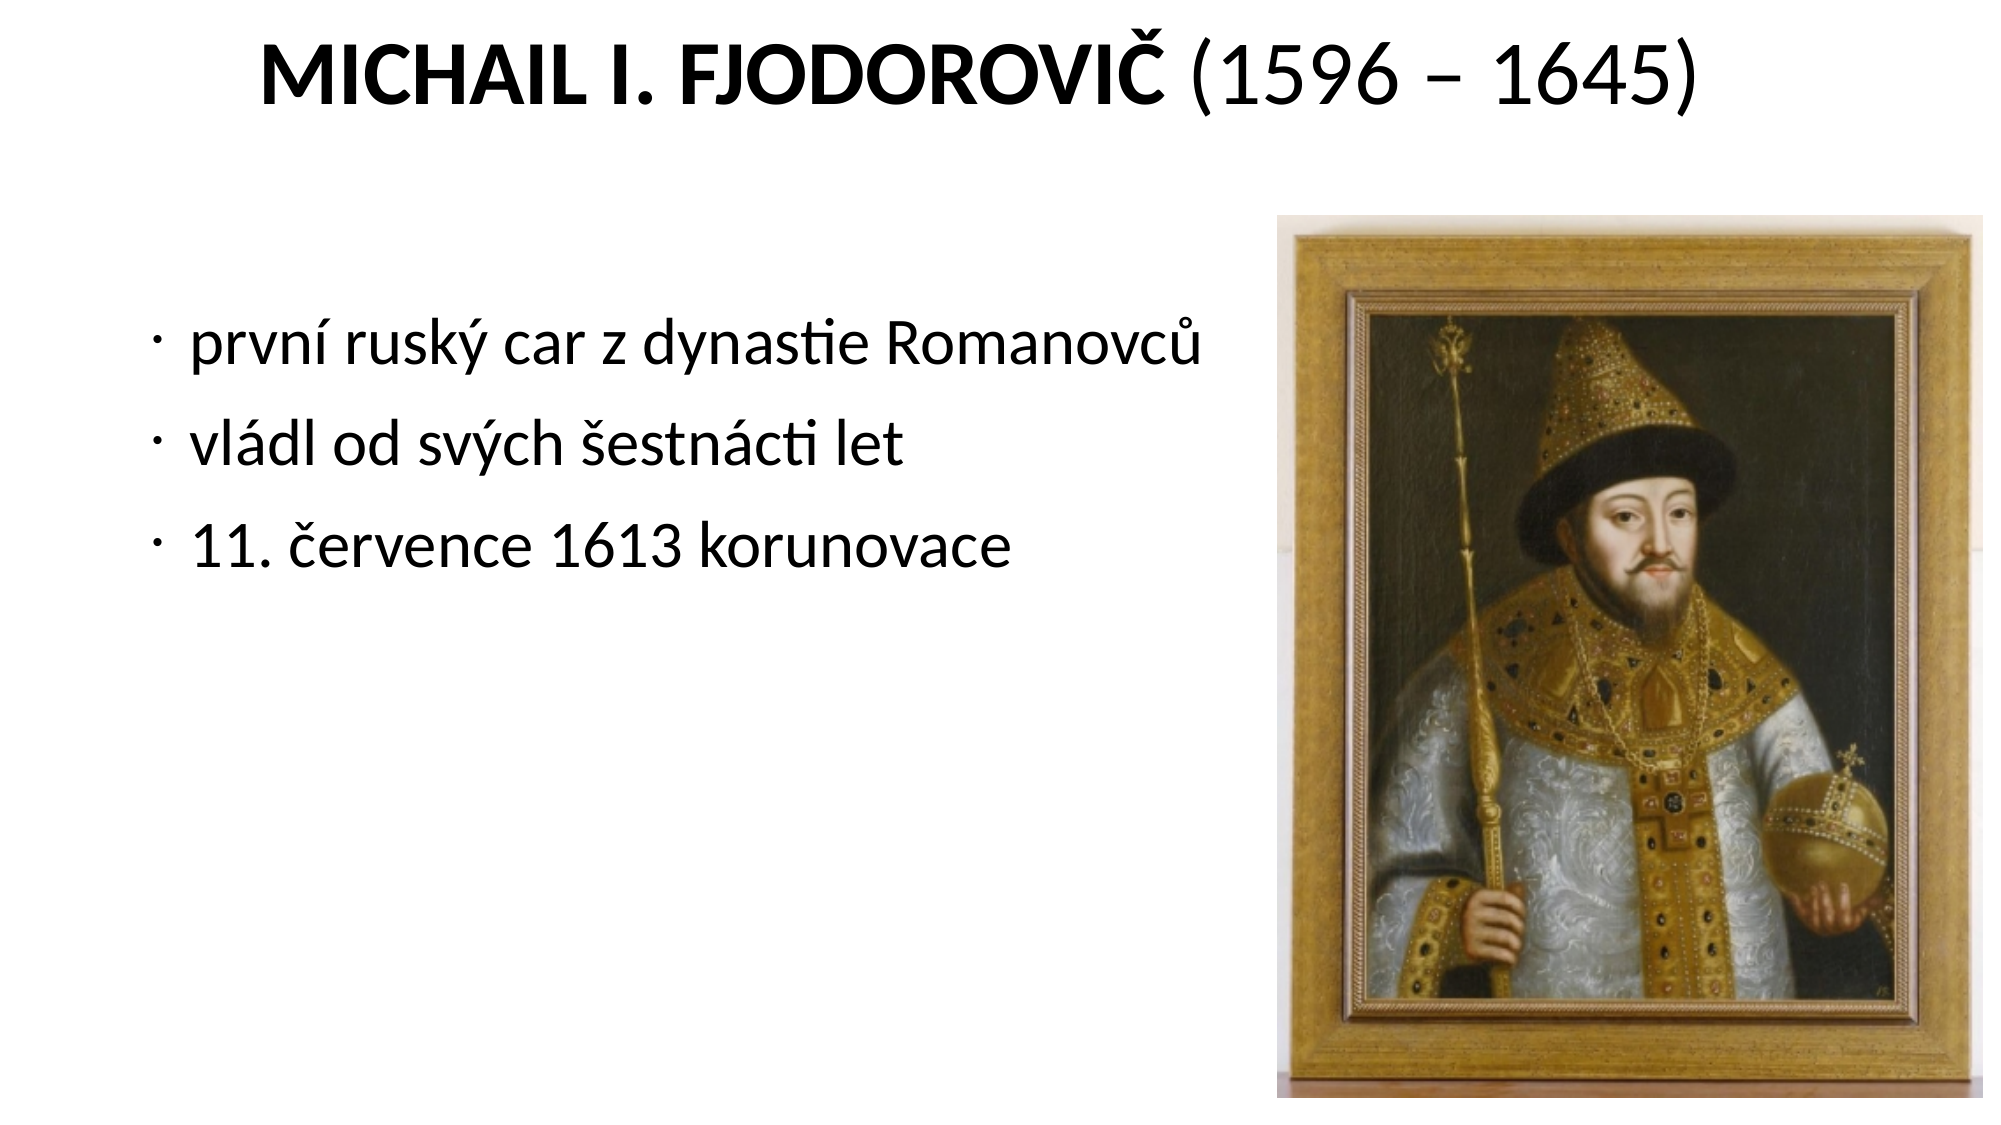

MICHAIL I. FJODOROVIČ (1596 – 1645)
# první ruský car z dynastie Romanovců
vládl od svých šestnácti let
11. července 1613 korunovace